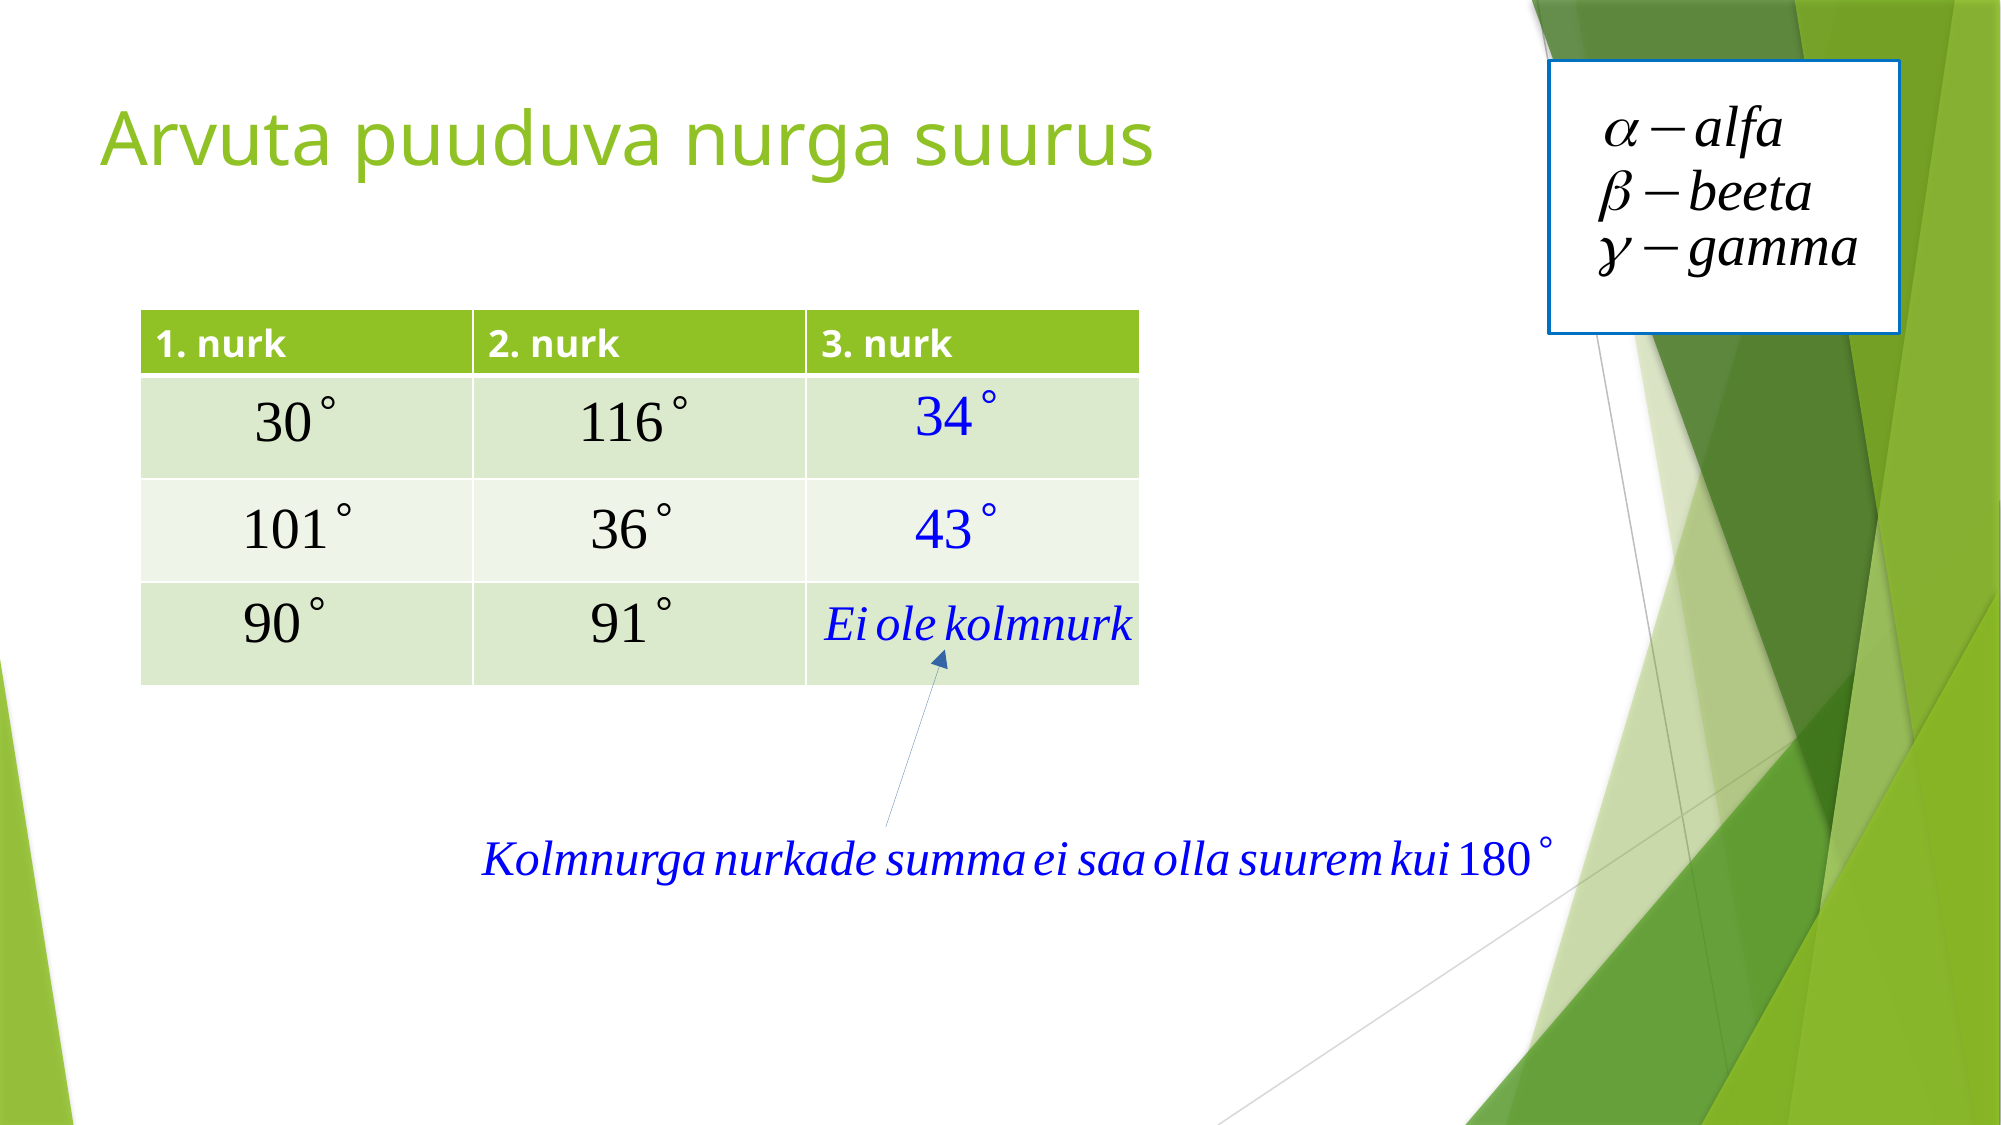

# Arvuta puuduva nurga suurus
| 1. nurk | 2. nurk | 3. nurk |
| --- | --- | --- |
| | | |
| | | |
| | | |